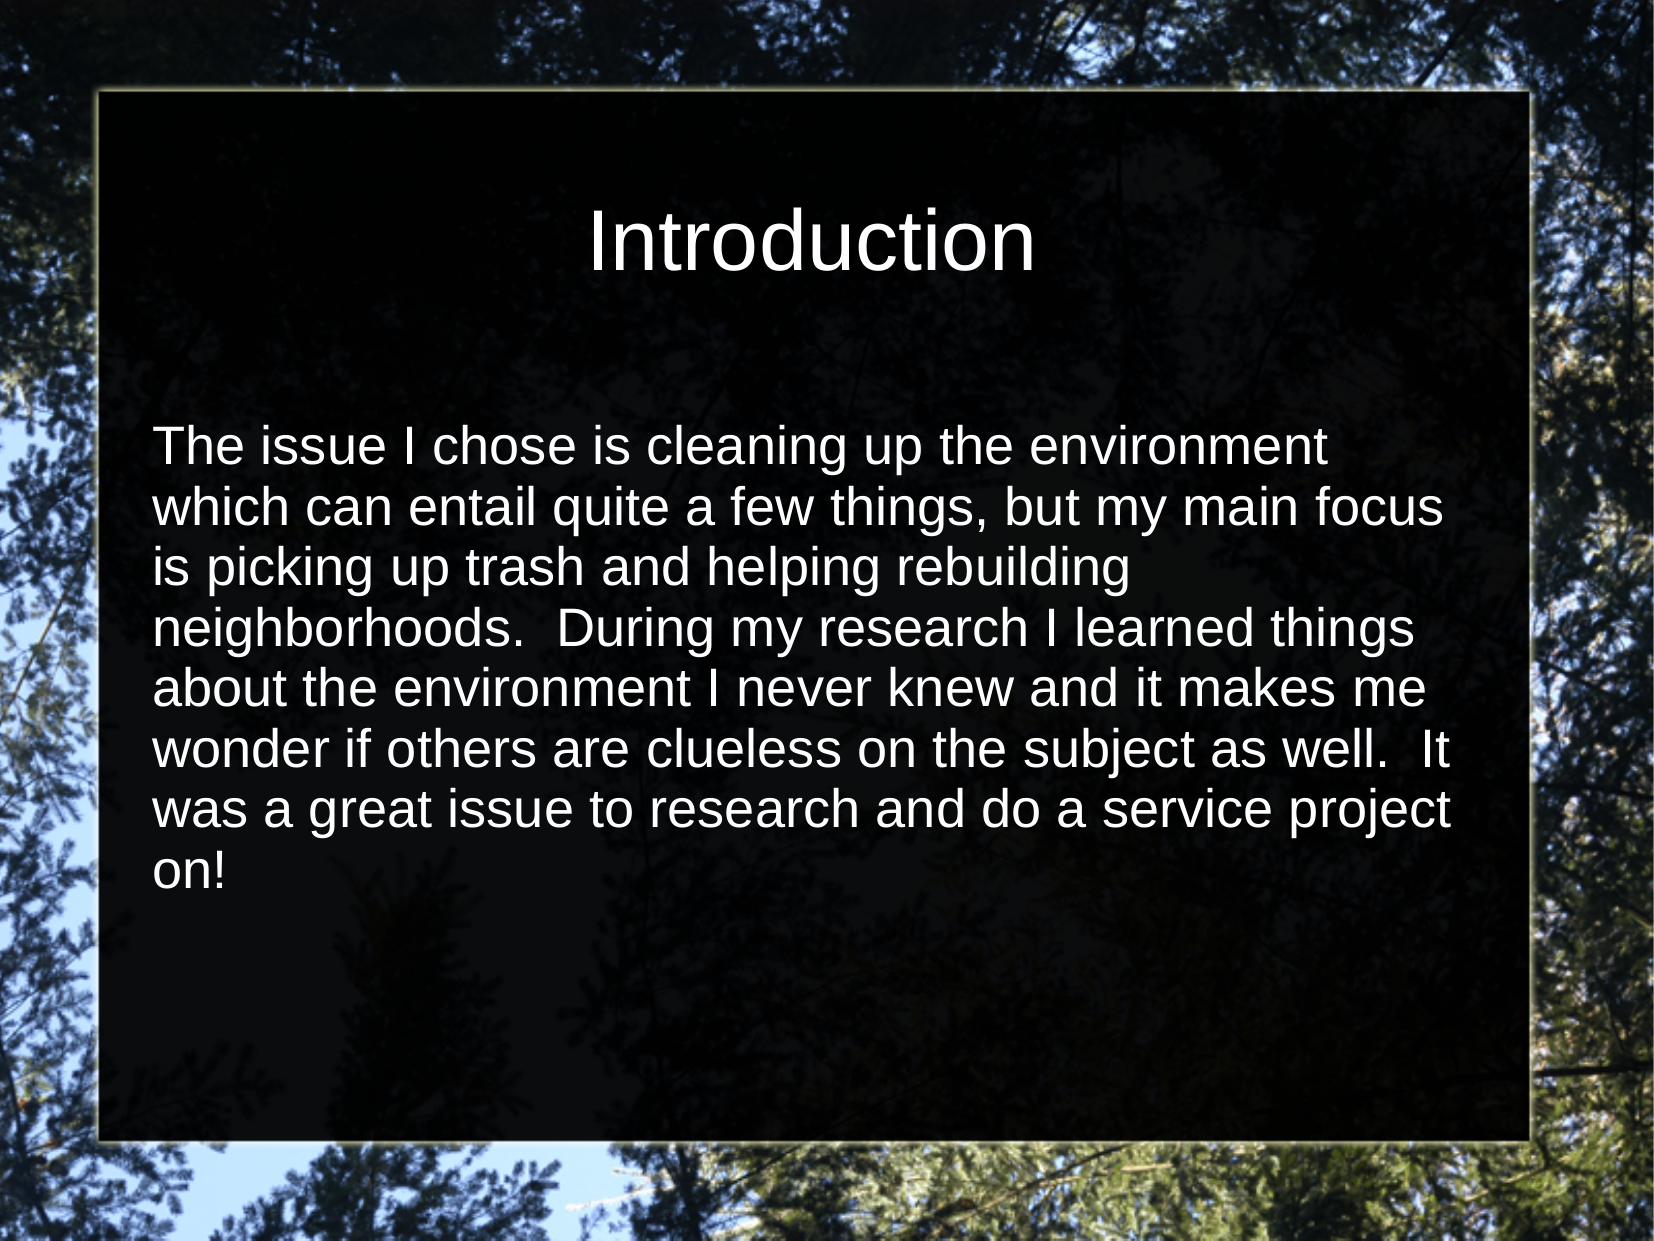

# Introduction
The issue I chose is cleaning up the environment which can entail quite a few things, but my main focus is picking up trash and helping rebuilding neighborhoods. During my research I learned things about the environment I never knew and it makes me wonder if others are clueless on the subject as well. It was a great issue to research and do a service project on!